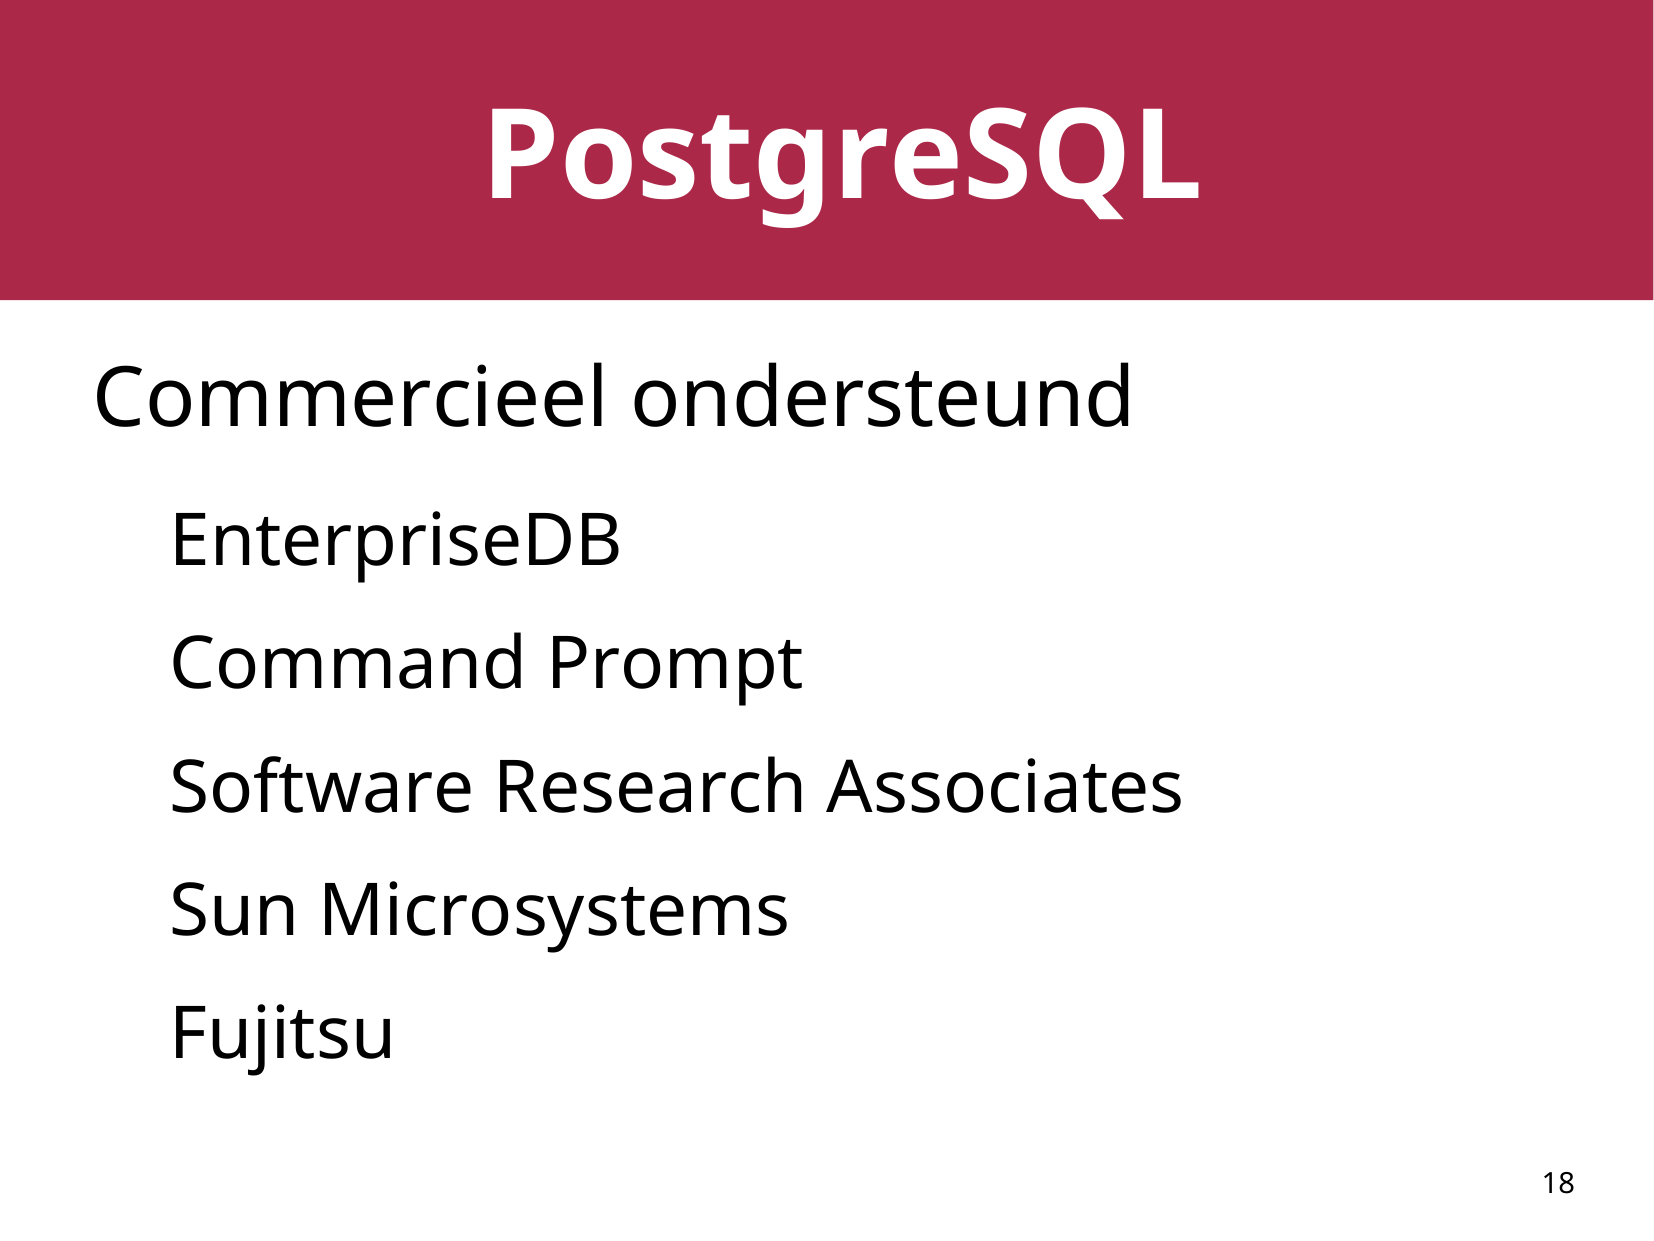

# PostgreSQL
Commercieel ondersteund
EnterpriseDB
Command Prompt
Software Research Associates
Sun Microsystems
Fujitsu
18